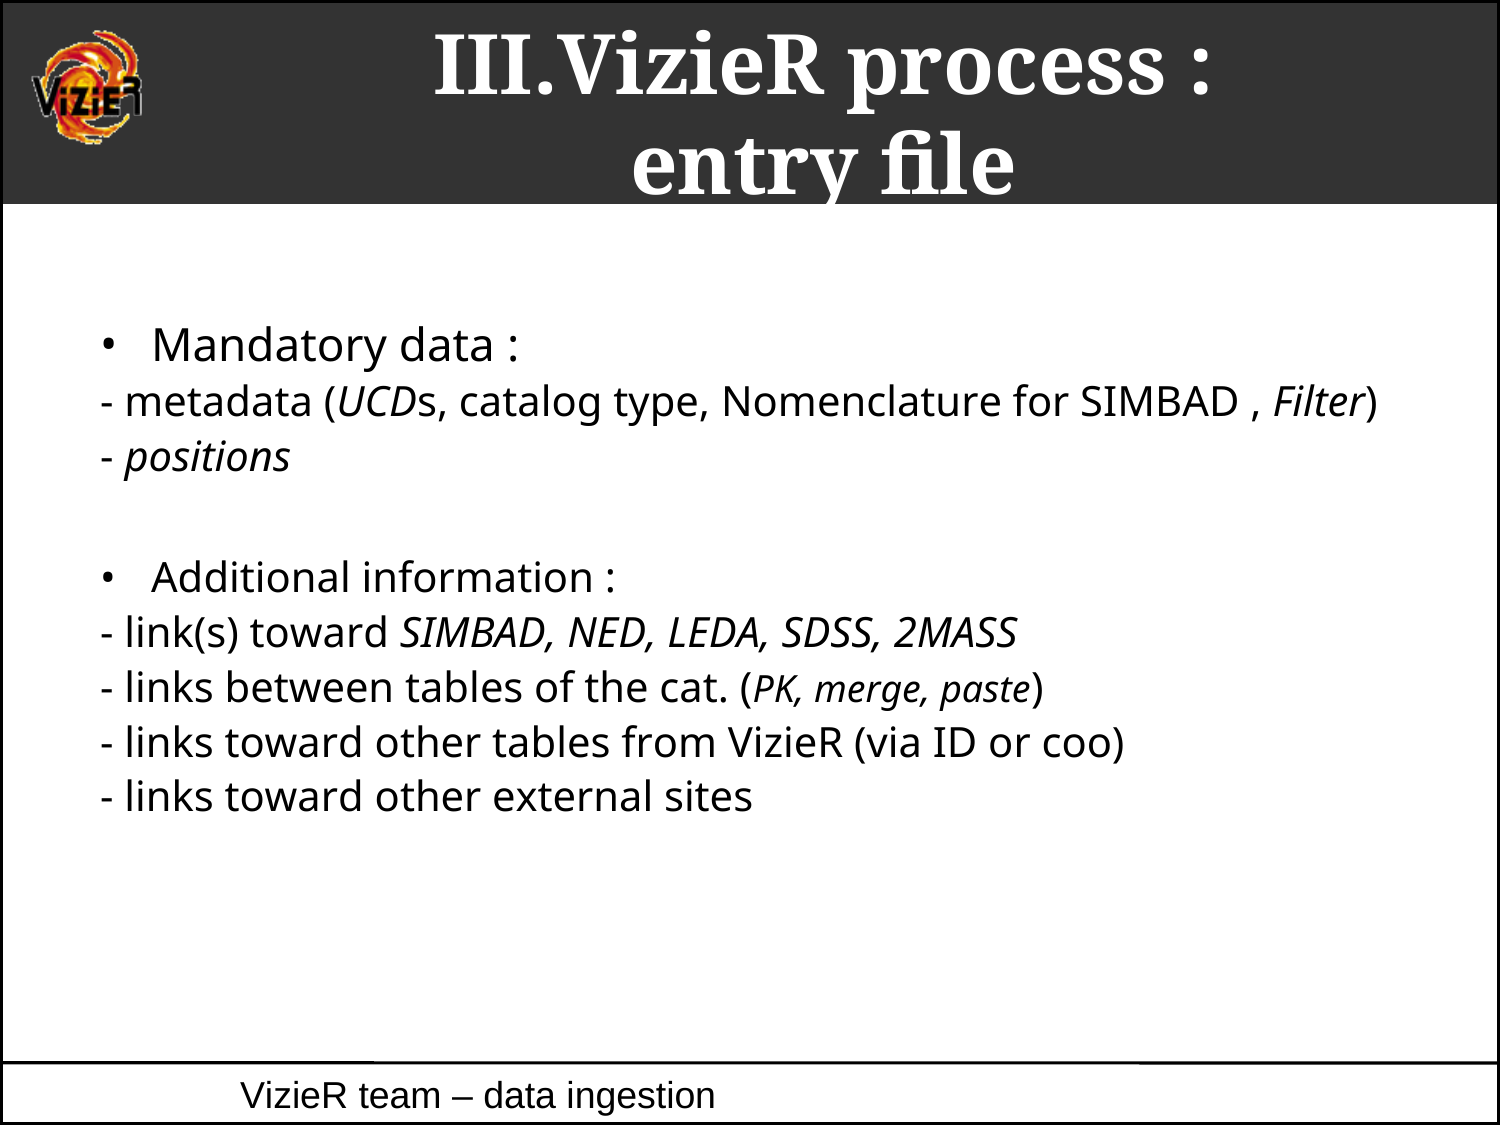

# III.VizieR process : entry file
Mandatory data :
- metadata (UCDs, catalog type, Nomenclature for SIMBAD , Filter)‏
- positions
Additional information :
- link(s) toward SIMBAD, NED, LEDA, SDSS, 2MASS
- links between tables of the cat. (PK, merge, paste)‏
- links toward other tables from VizieR (via ID or coo)‏
- links toward other external sites